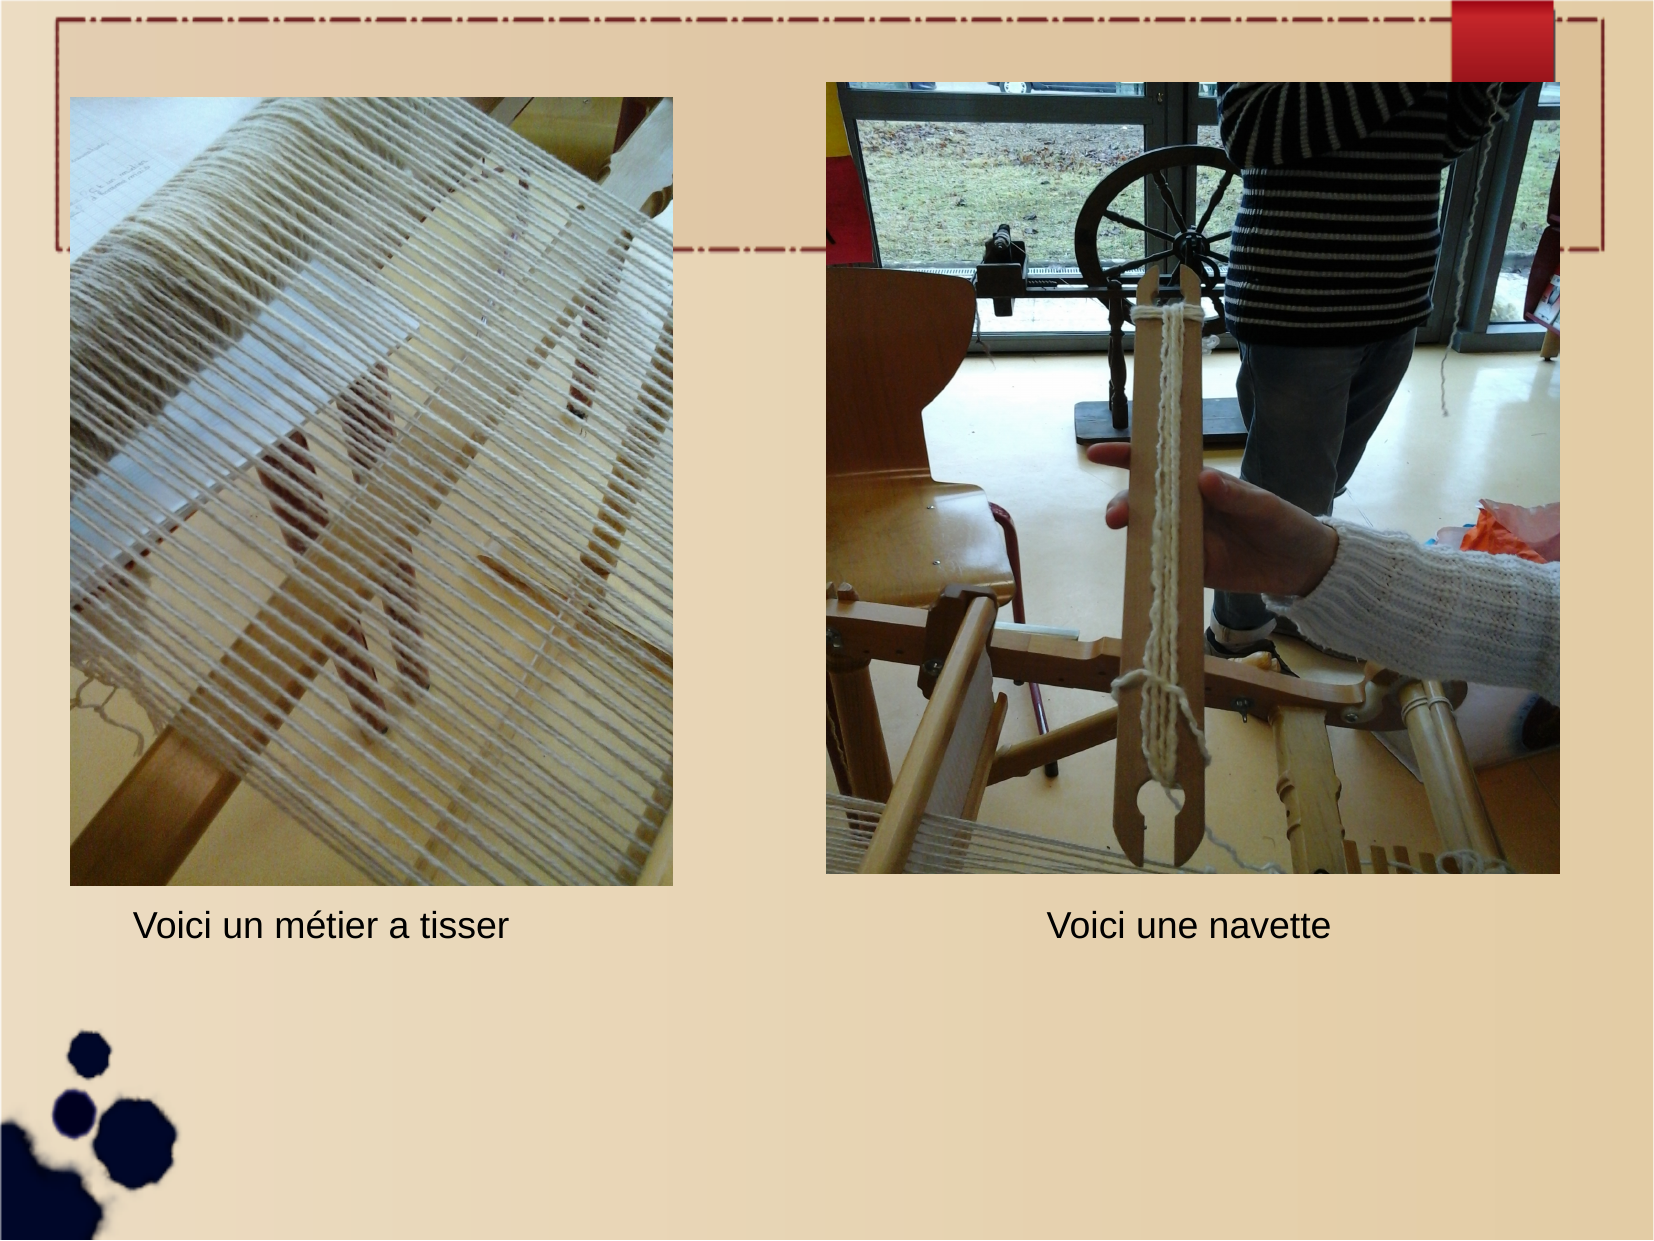

#
Voici un métier a tisser
Voici une navette